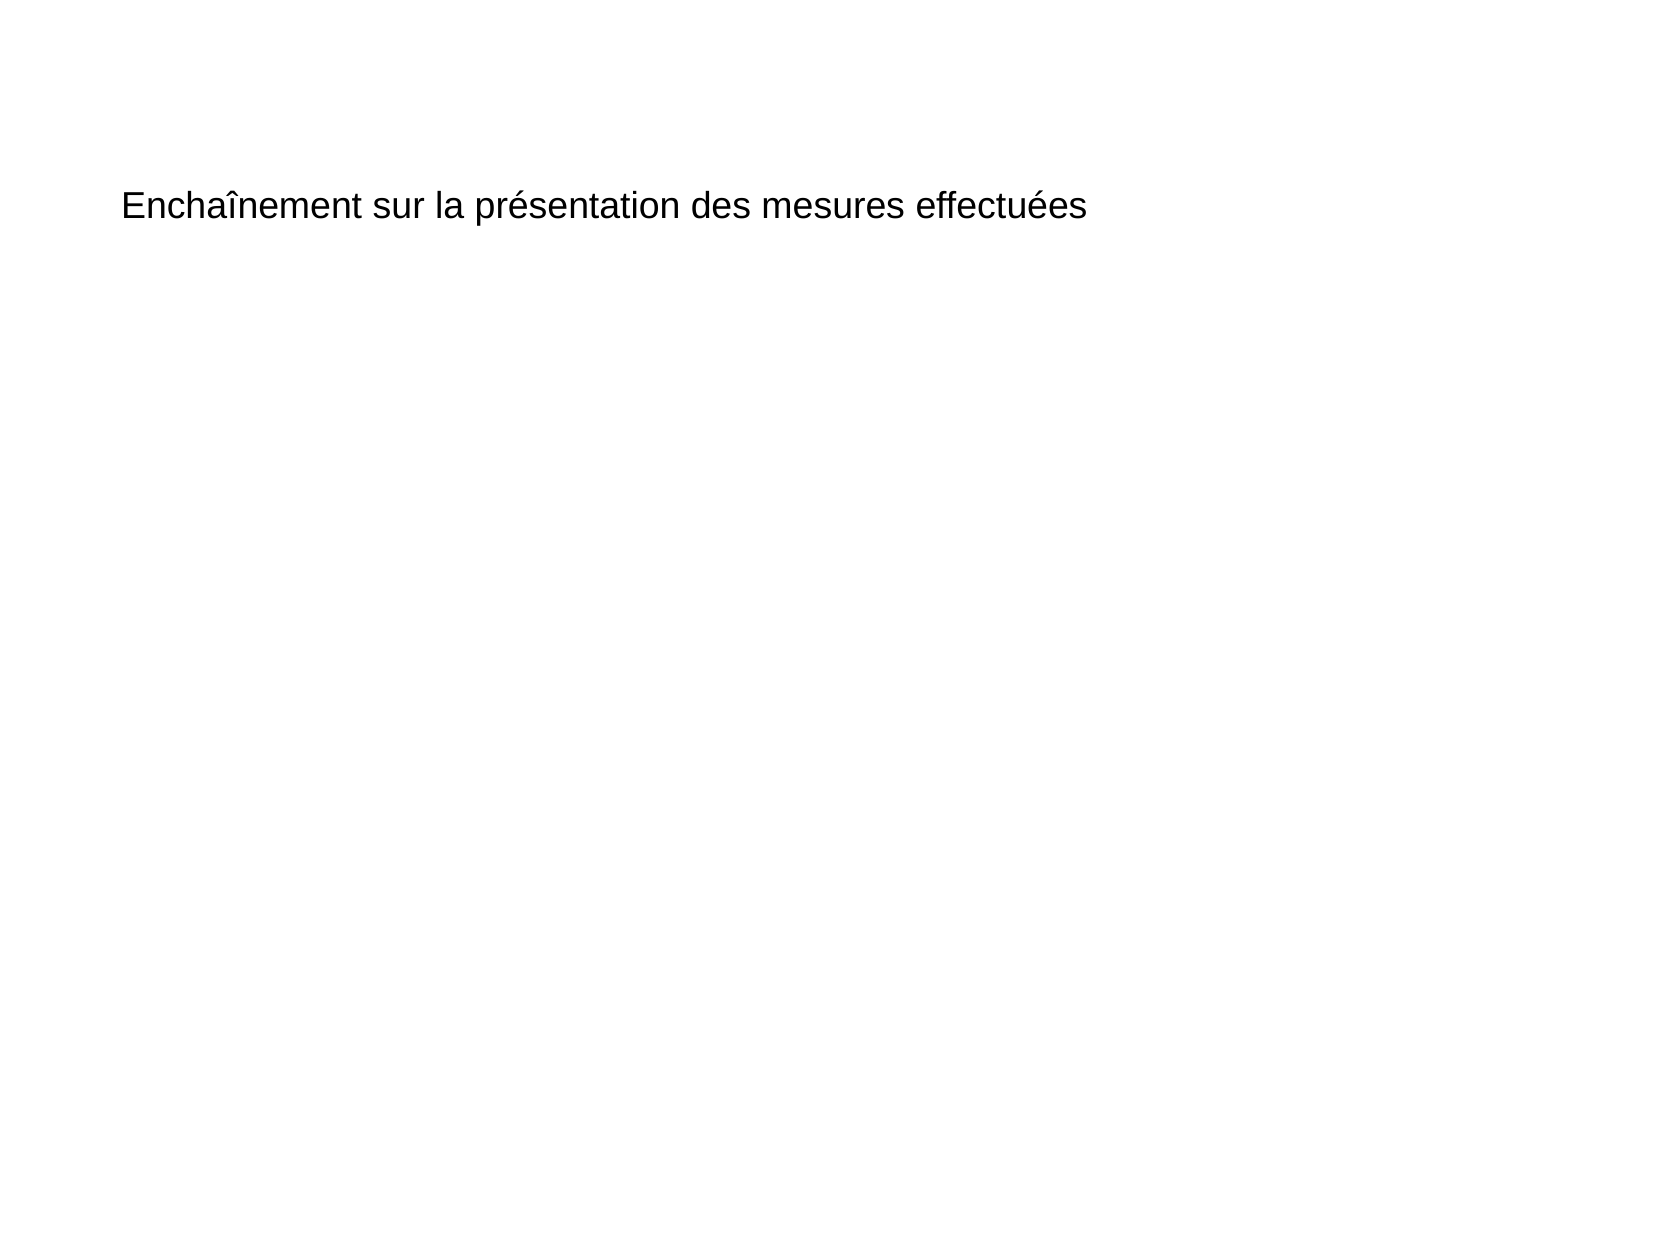

Enchaînement sur la présentation des mesures effectuées